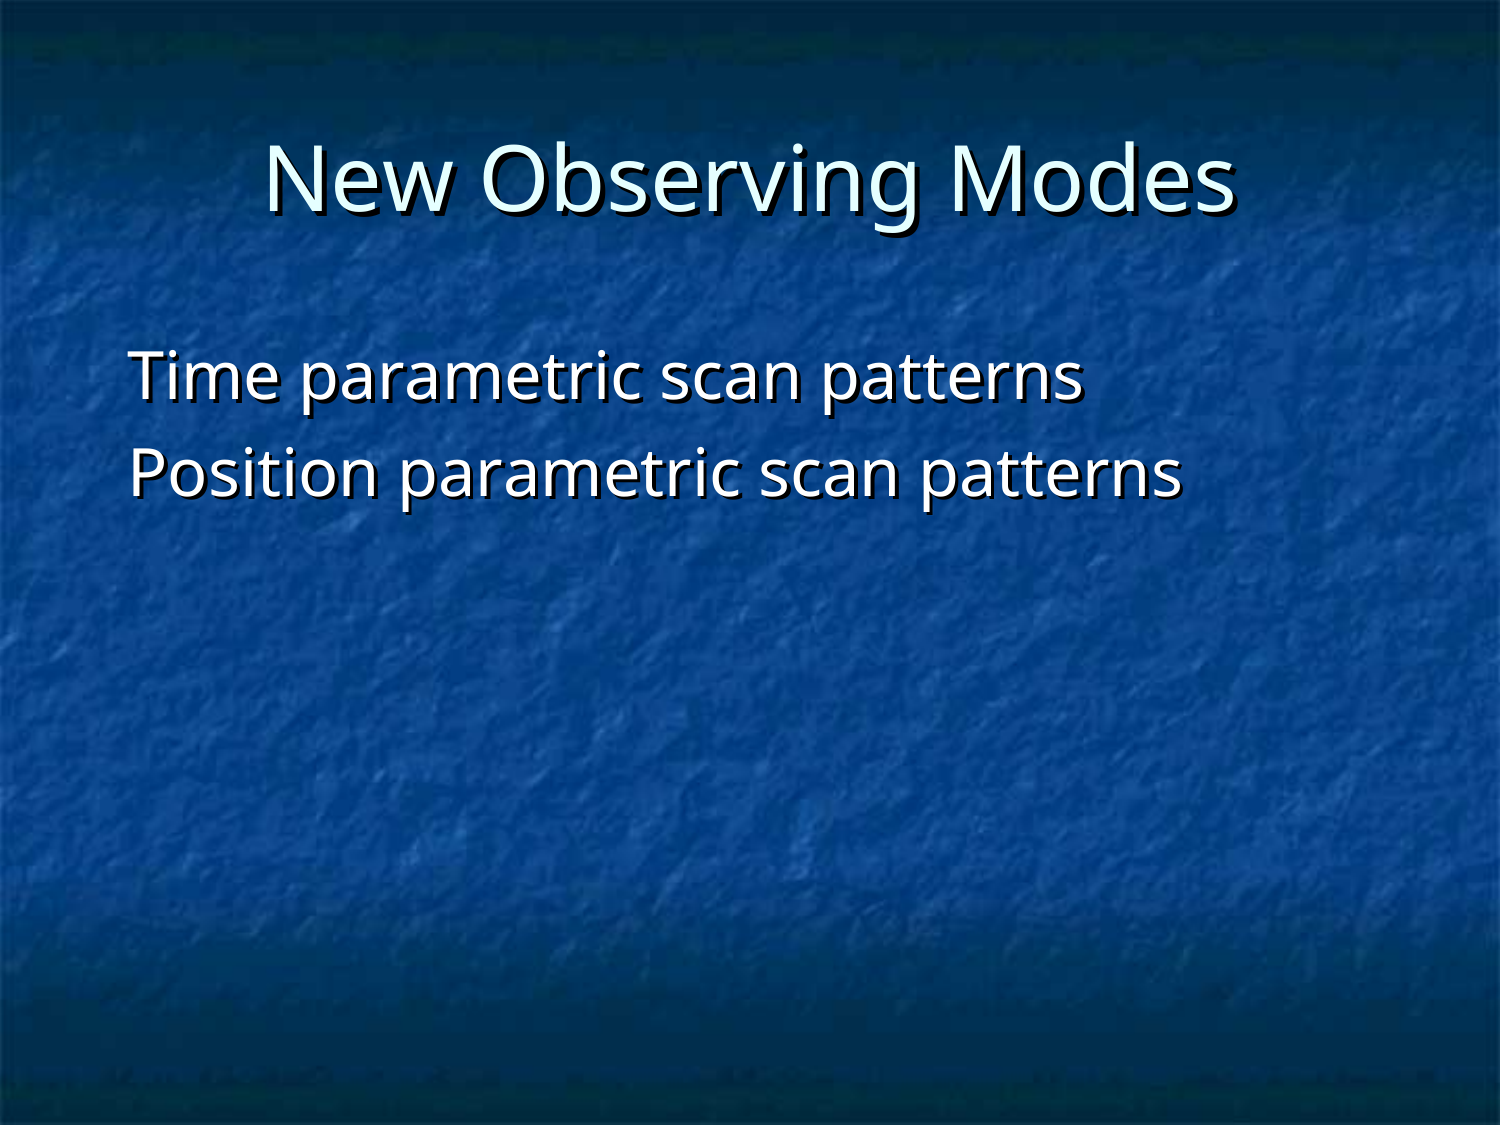

# New Observing Modes
Time parametric scan patterns
Position parametric scan patterns